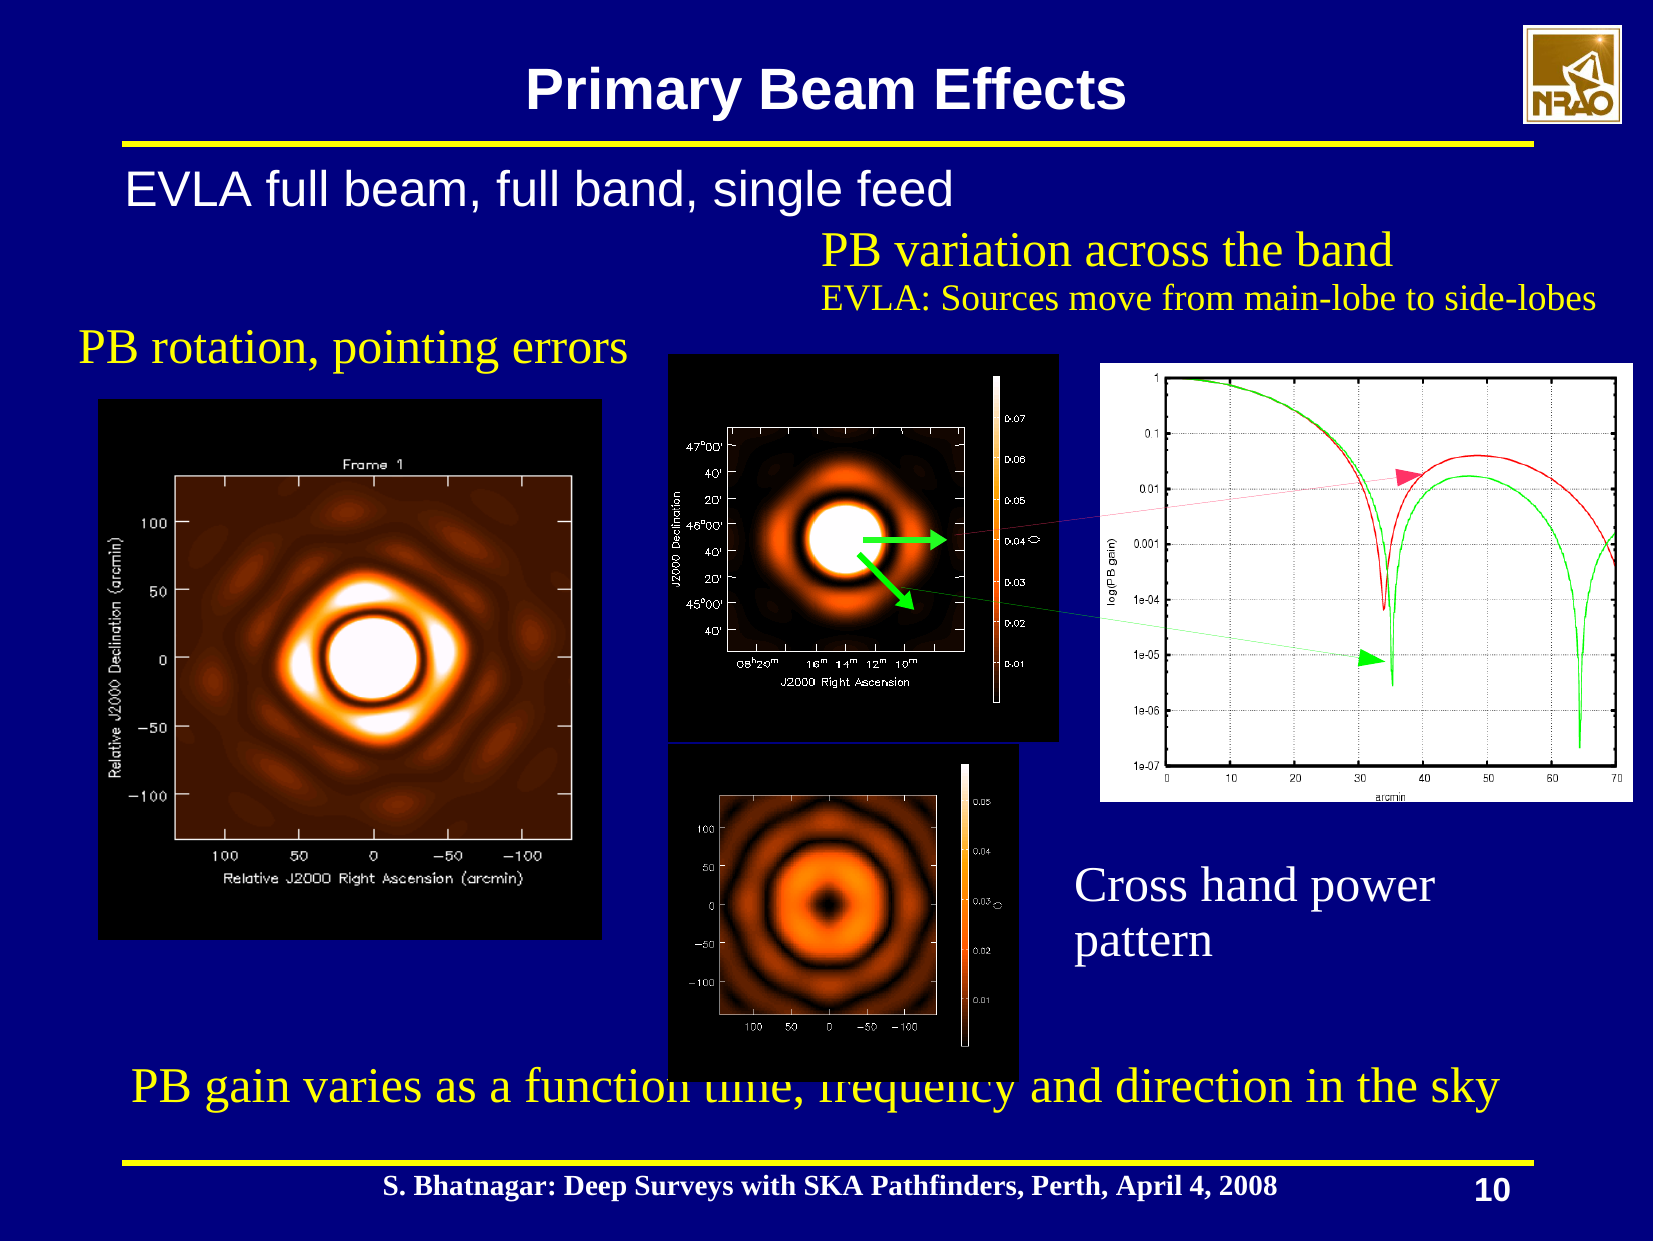

# Primary Beam Effects
EVLA full beam, full band, single feed
PB variation across the band
EVLA: Sources move from main-lobe to side-lobes
PB rotation, pointing errors
Cross hand power
pattern
PB gain varies as a function time, frequency and direction in the sky